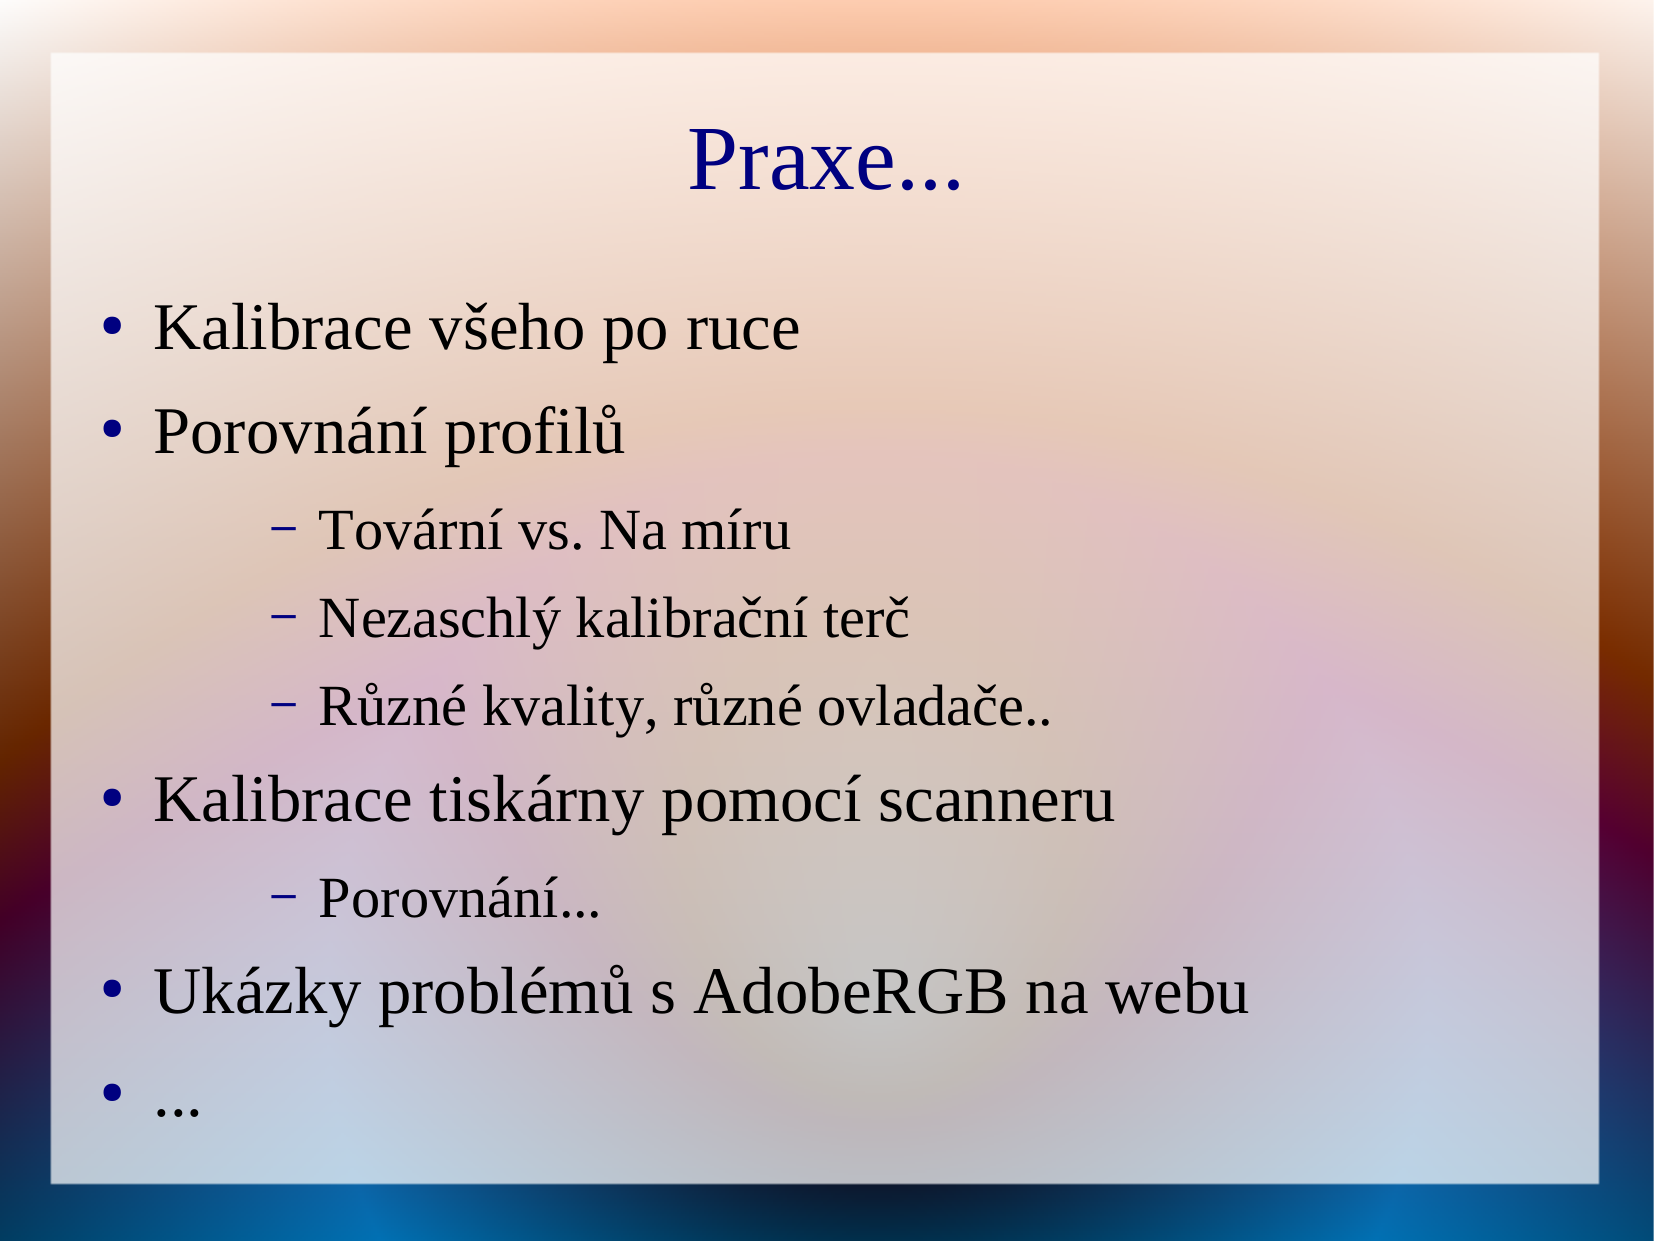

# Praxe...
Kalibrace všeho po ruce
Porovnání profilů
Tovární vs. Na míru
Nezaschlý kalibrační terč
Různé kvality, různé ovladače..
Kalibrace tiskárny pomocí scanneru
Porovnání...
Ukázky problémů s AdobeRGB na webu
...